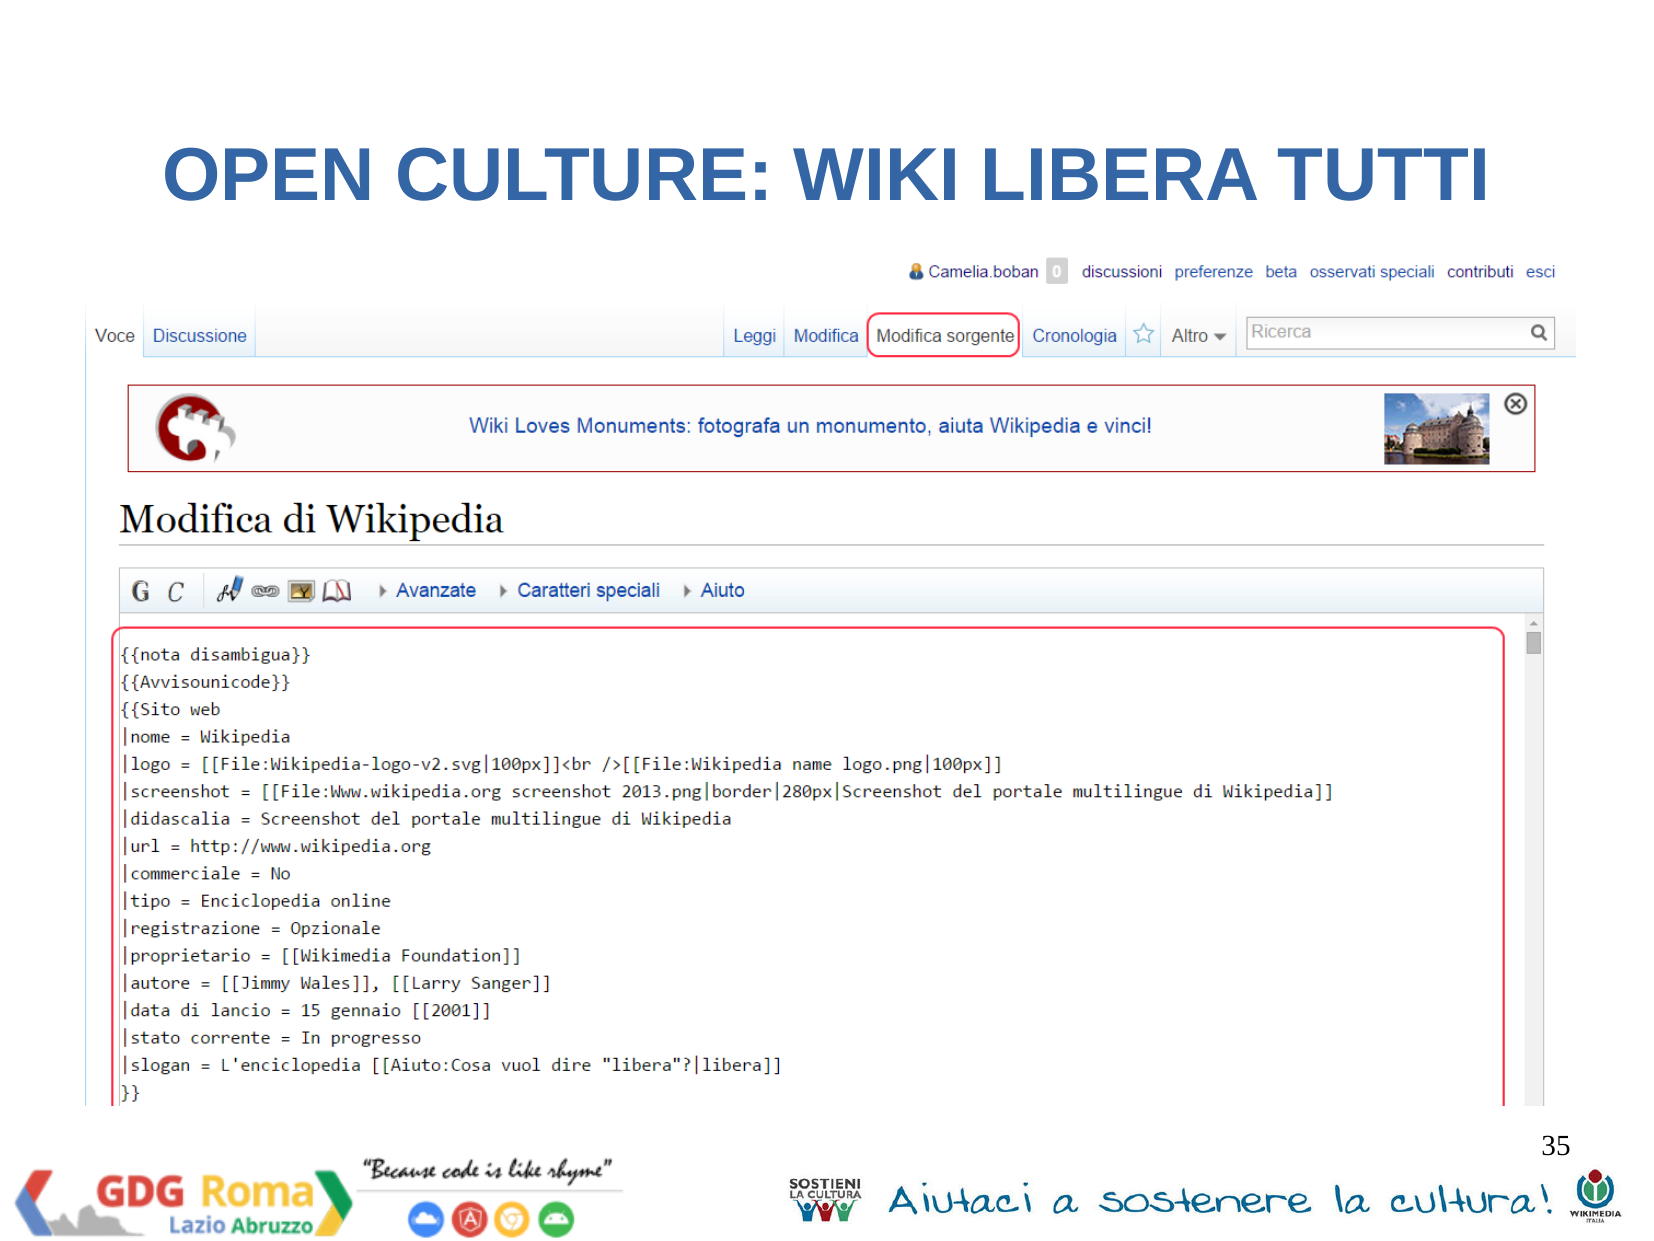

# OPEN CULTURE: WIKI LIBERA TUTTI
35